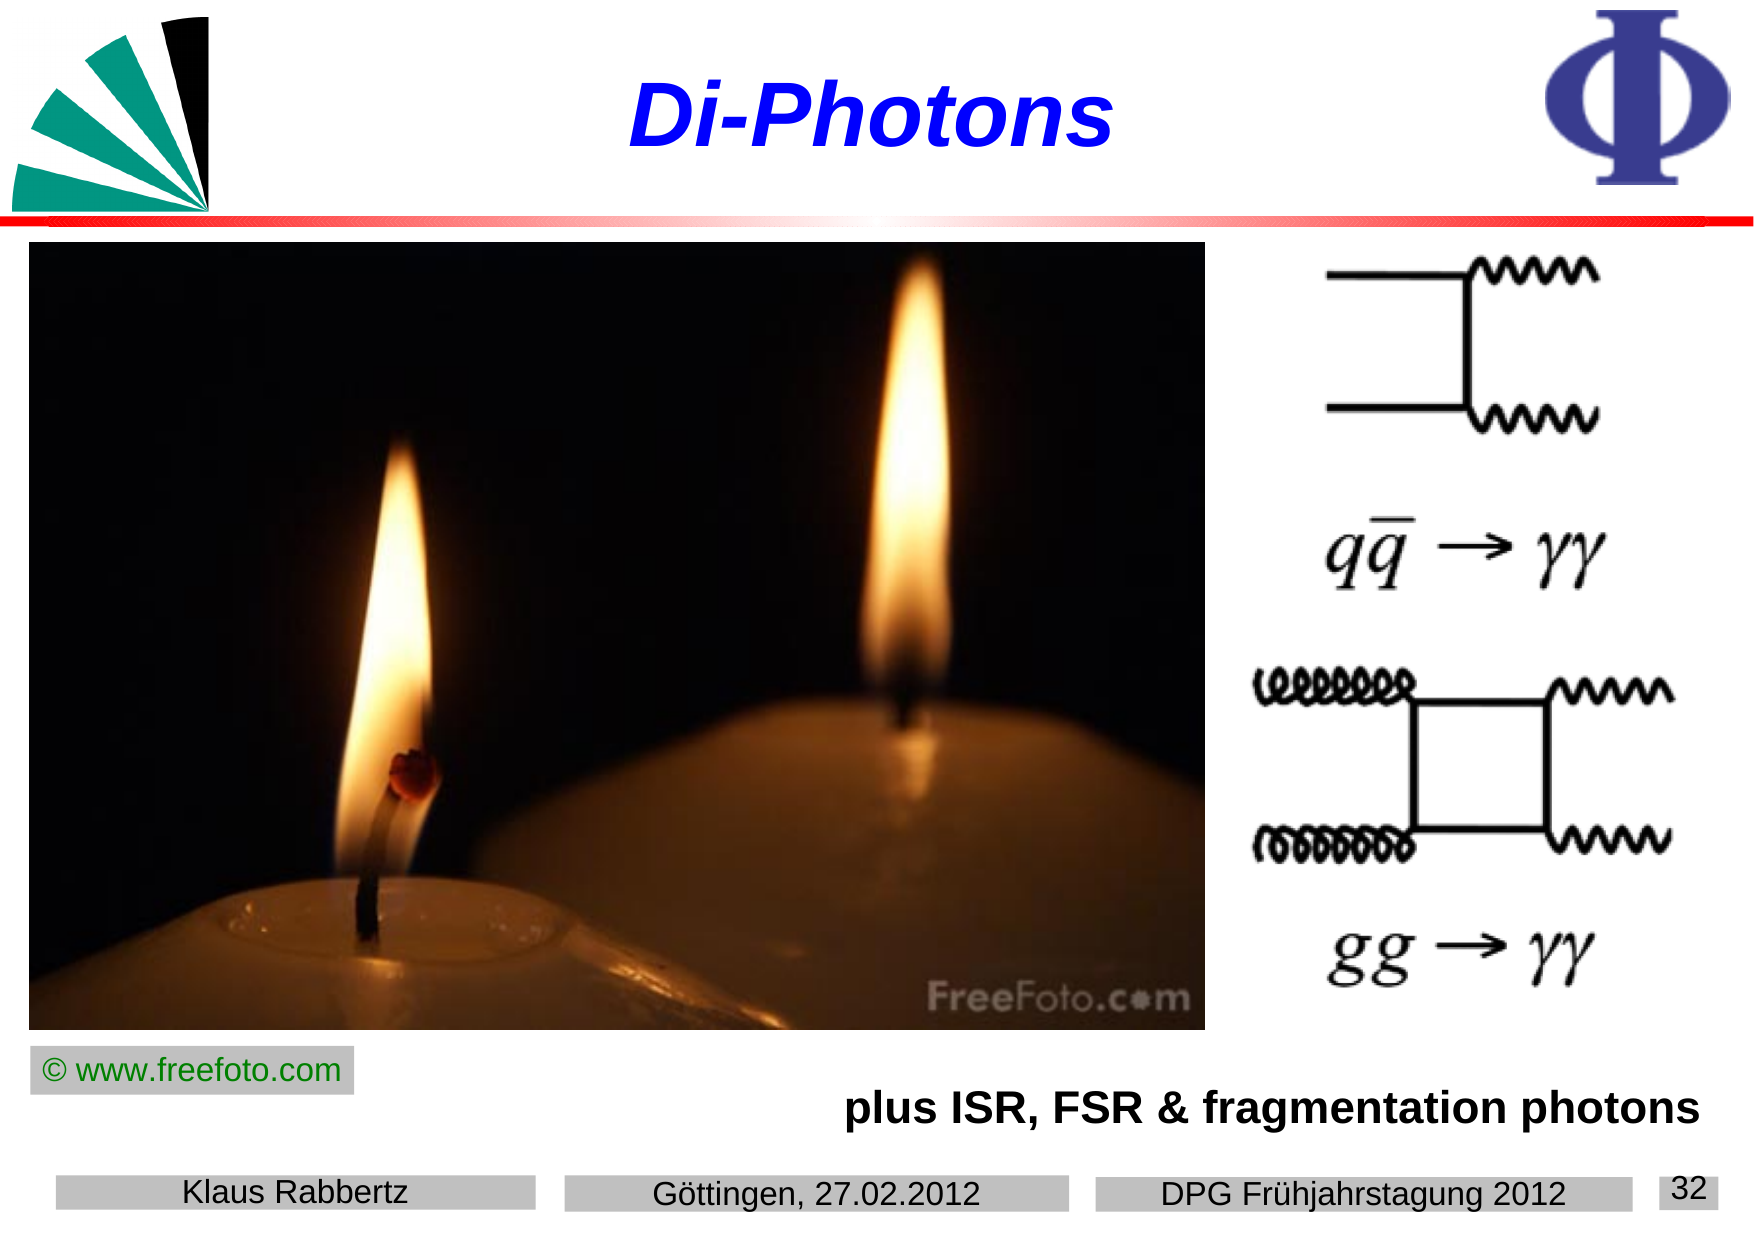

# Di-Photons
© www.freefoto.com
plus ISR, FSR & fragmentation photons